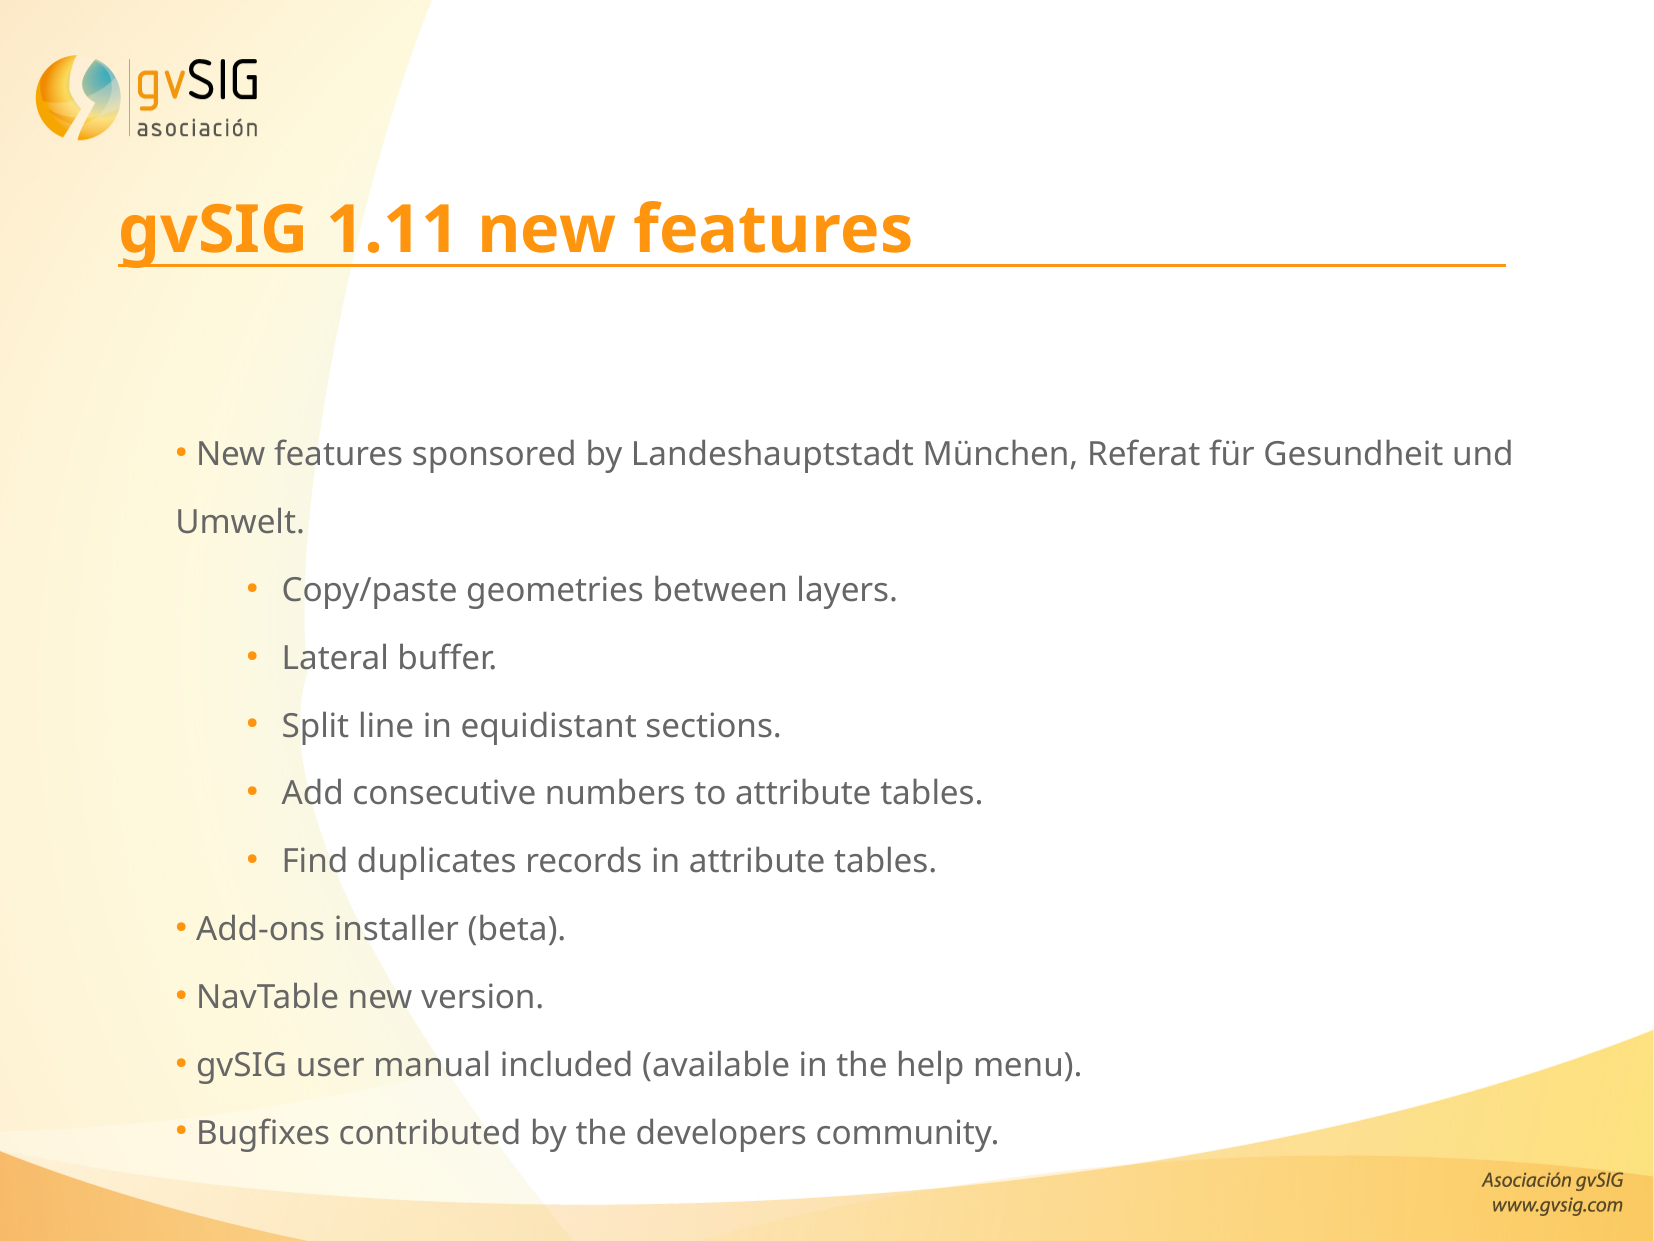

# gvSIG 1.11 new features
 New features sponsored by Landeshauptstadt München, Referat für Gesundheit und Umwelt.
Copy/paste geometries between layers.
Lateral buffer.
Split line in equidistant sections.
Add consecutive numbers to attribute tables.
Find duplicates records in attribute tables.
 Add-ons installer (beta).
 NavTable new version.
 gvSIG user manual included (available in the help menu).
 Bugfixes contributed by the developers community.